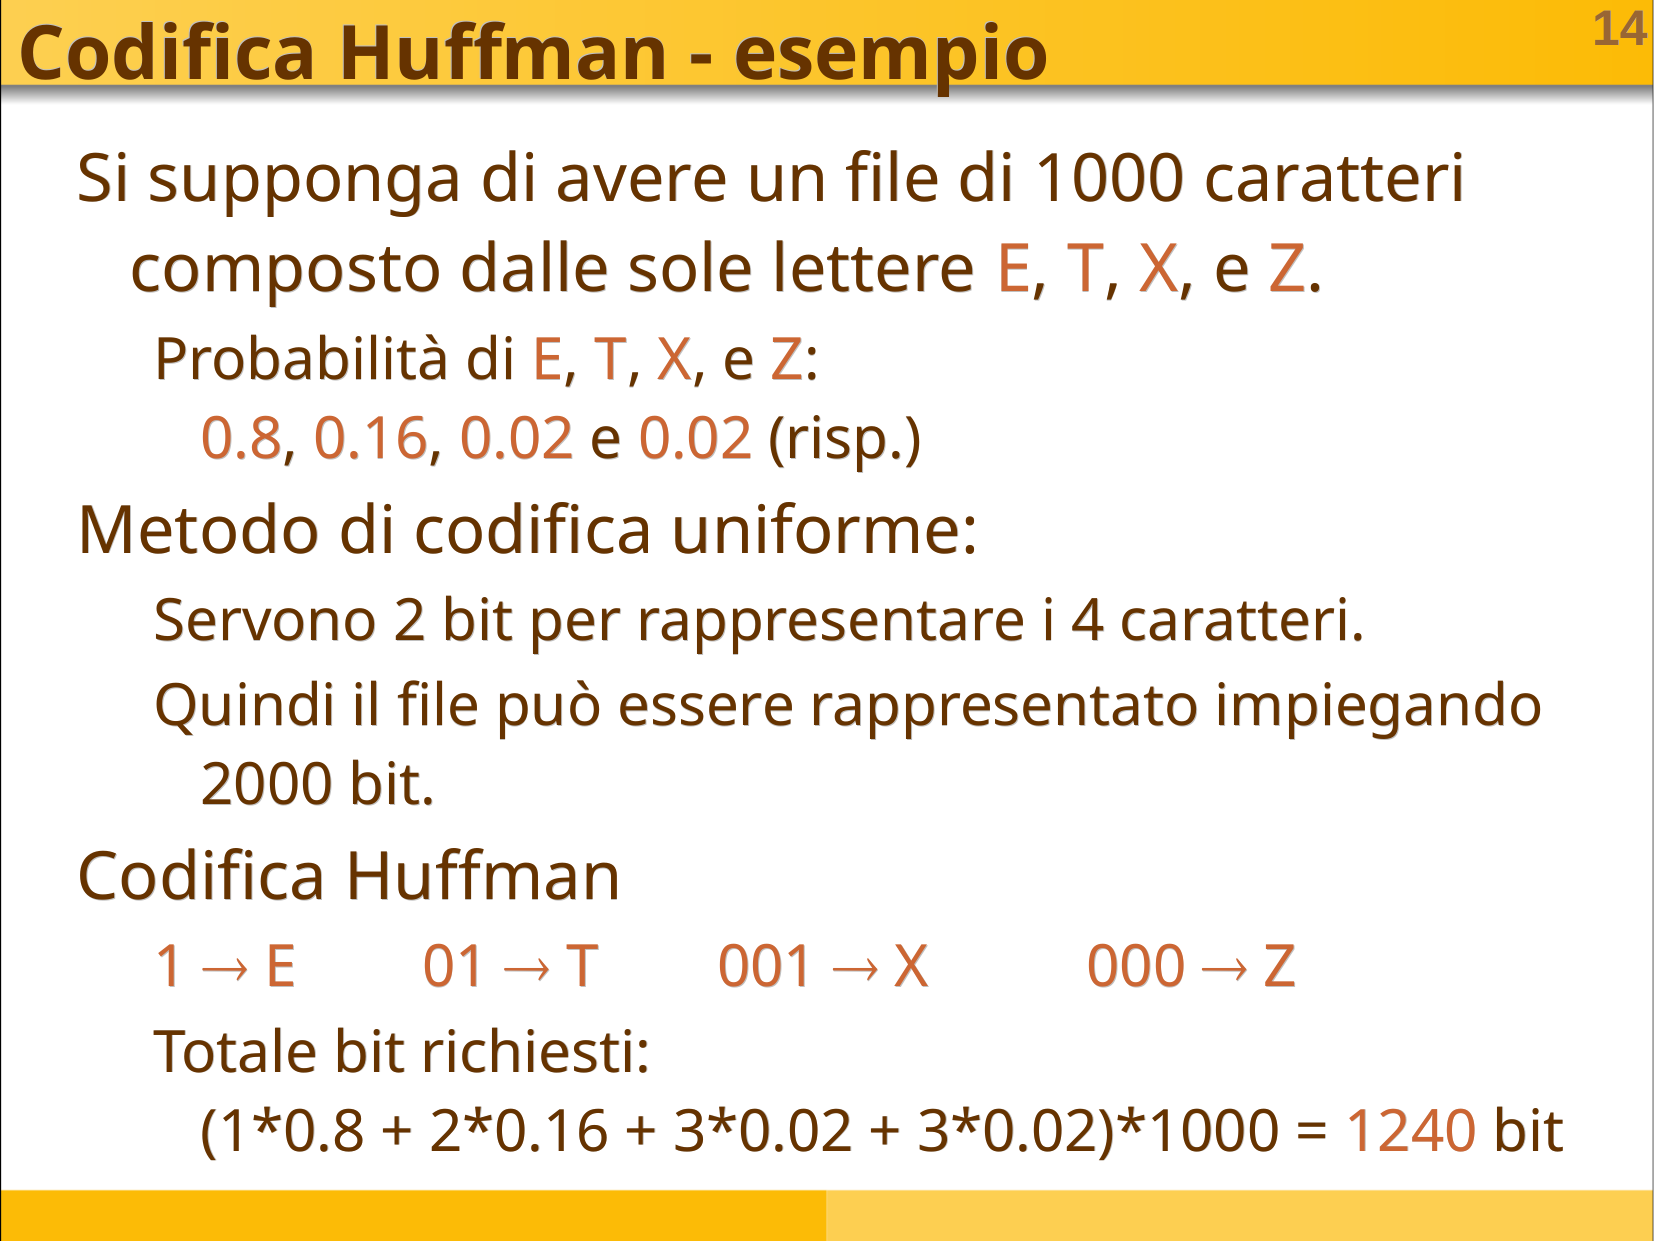

14
# Codifica Huffman - esempio
Si supponga di avere un file di 1000 caratteri composto dalle sole lettere E, T, X, e Z.
Probabilità di E, T, X, e Z:
0.8, 0.16, 0.02 e 0.02 (risp.)
Metodo di codifica uniforme:
Servono 2 bit per rappresentare i 4 caratteri.
Quindi il file può essere rappresentato impiegando 2000 bit.
Codifica Huffman
1  E 		01  T		001  X 		000  Z
Totale bit richiesti:
(1*0.8 + 2*0.16 + 3*0.02 + 3*0.02)*1000 = 1240 bit